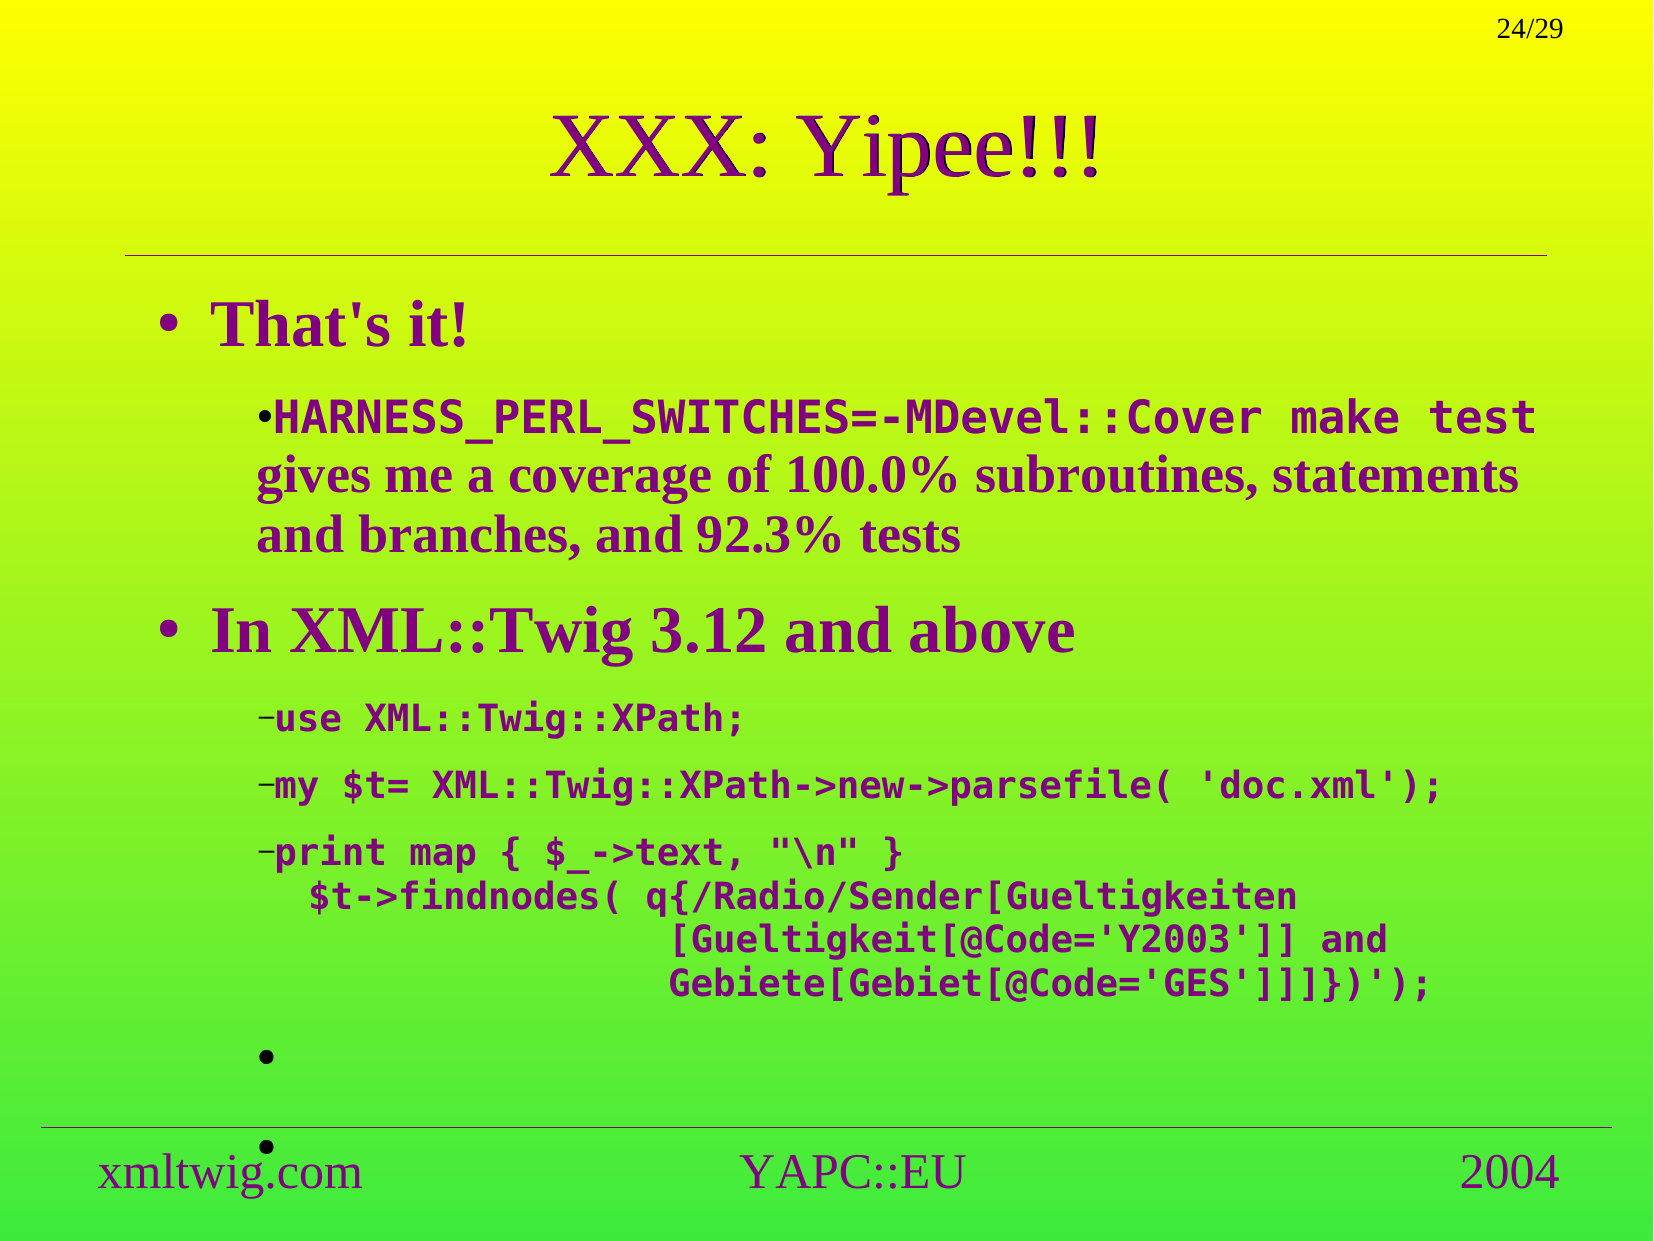

# XXX: Yipee!!!
That's it!
HARNESS_PERL_SWITCHES=-MDevel::Cover make test gives me a coverage of 100.0% subroutines, statements and branches, and 92.3% tests
In XML::Twig 3.12 and above
use XML::Twig::XPath;
my $t= XML::Twig::XPath->new->parsefile( 'doc.xml');
print map { $_->text, "\n" }
 $t->findnodes( q{/Radio/Sender[Gueltigkeiten
 [Gueltigkeit[@Code='Y2003']] and
 Gebiete[Gebiet[@Code='GES']]]})');